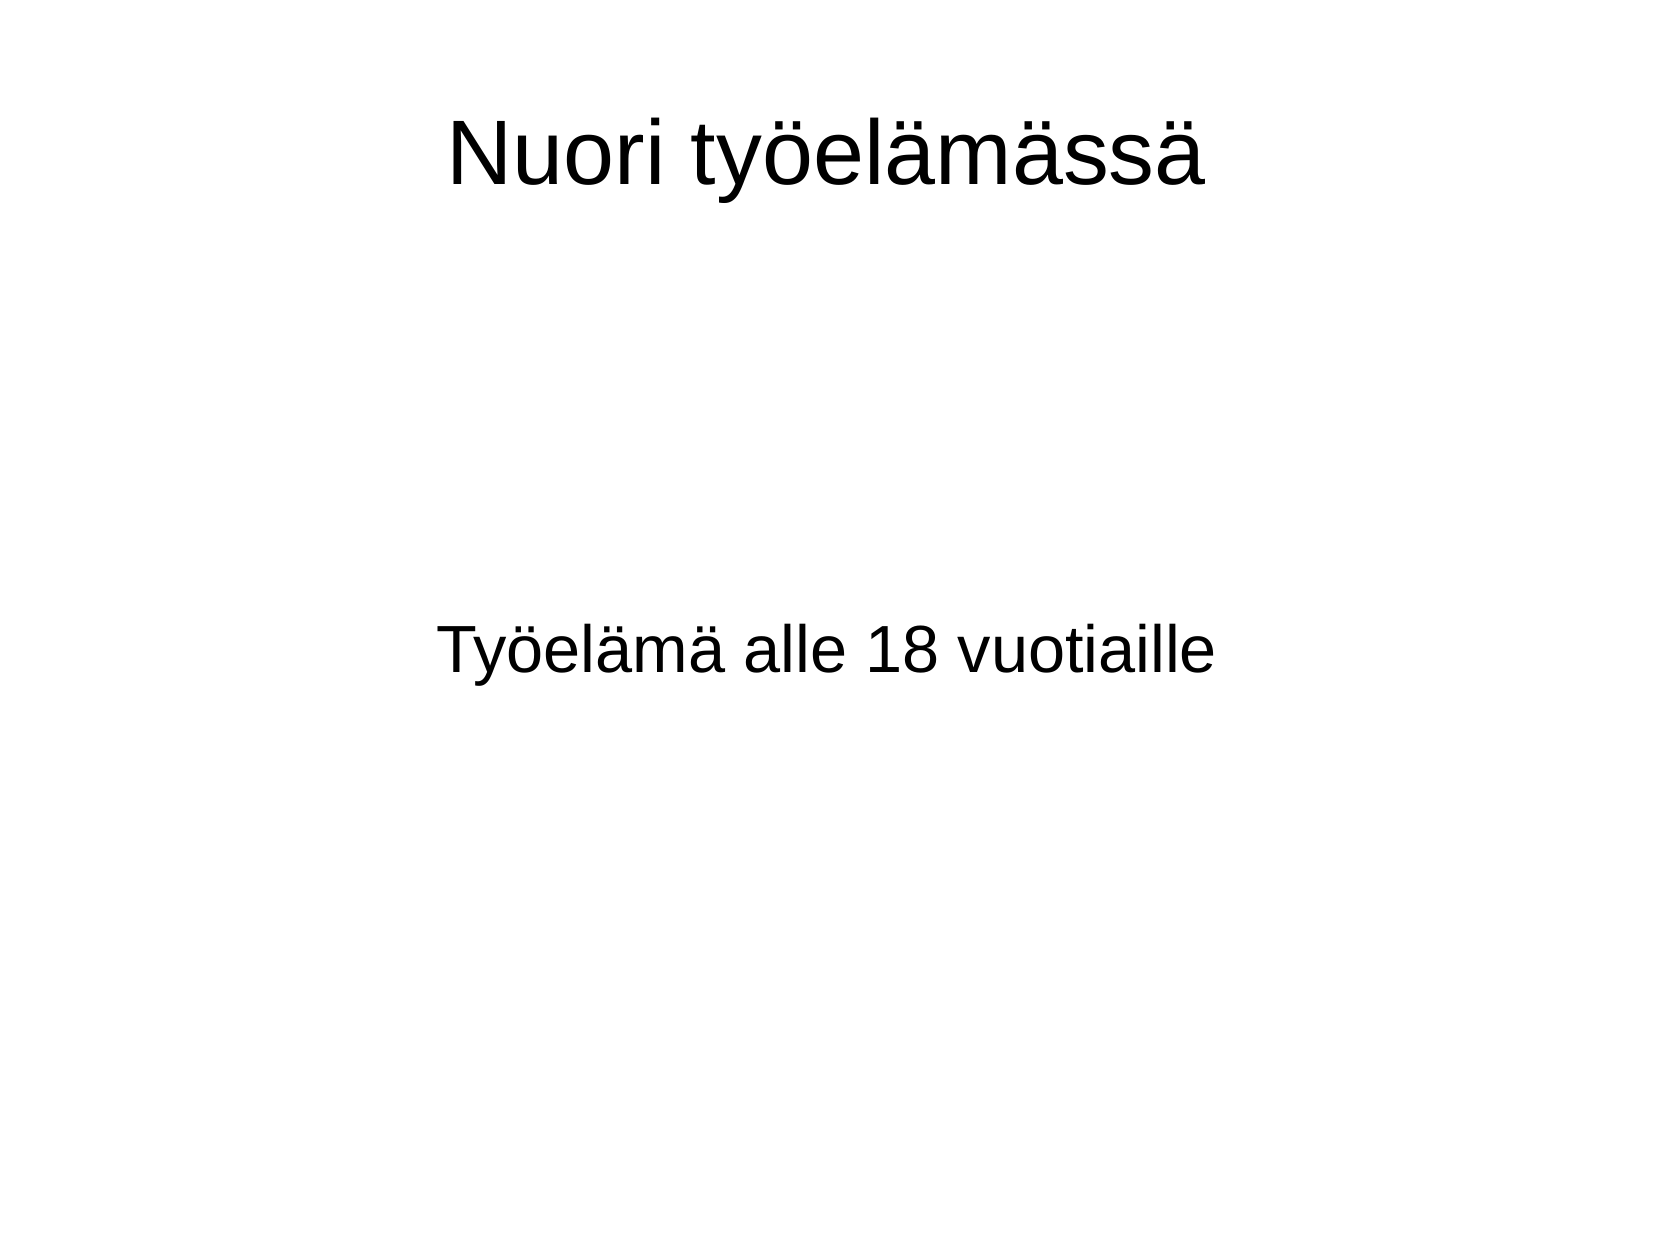

# Nuori työelämässä
Työelämä alle 18 vuotiaille